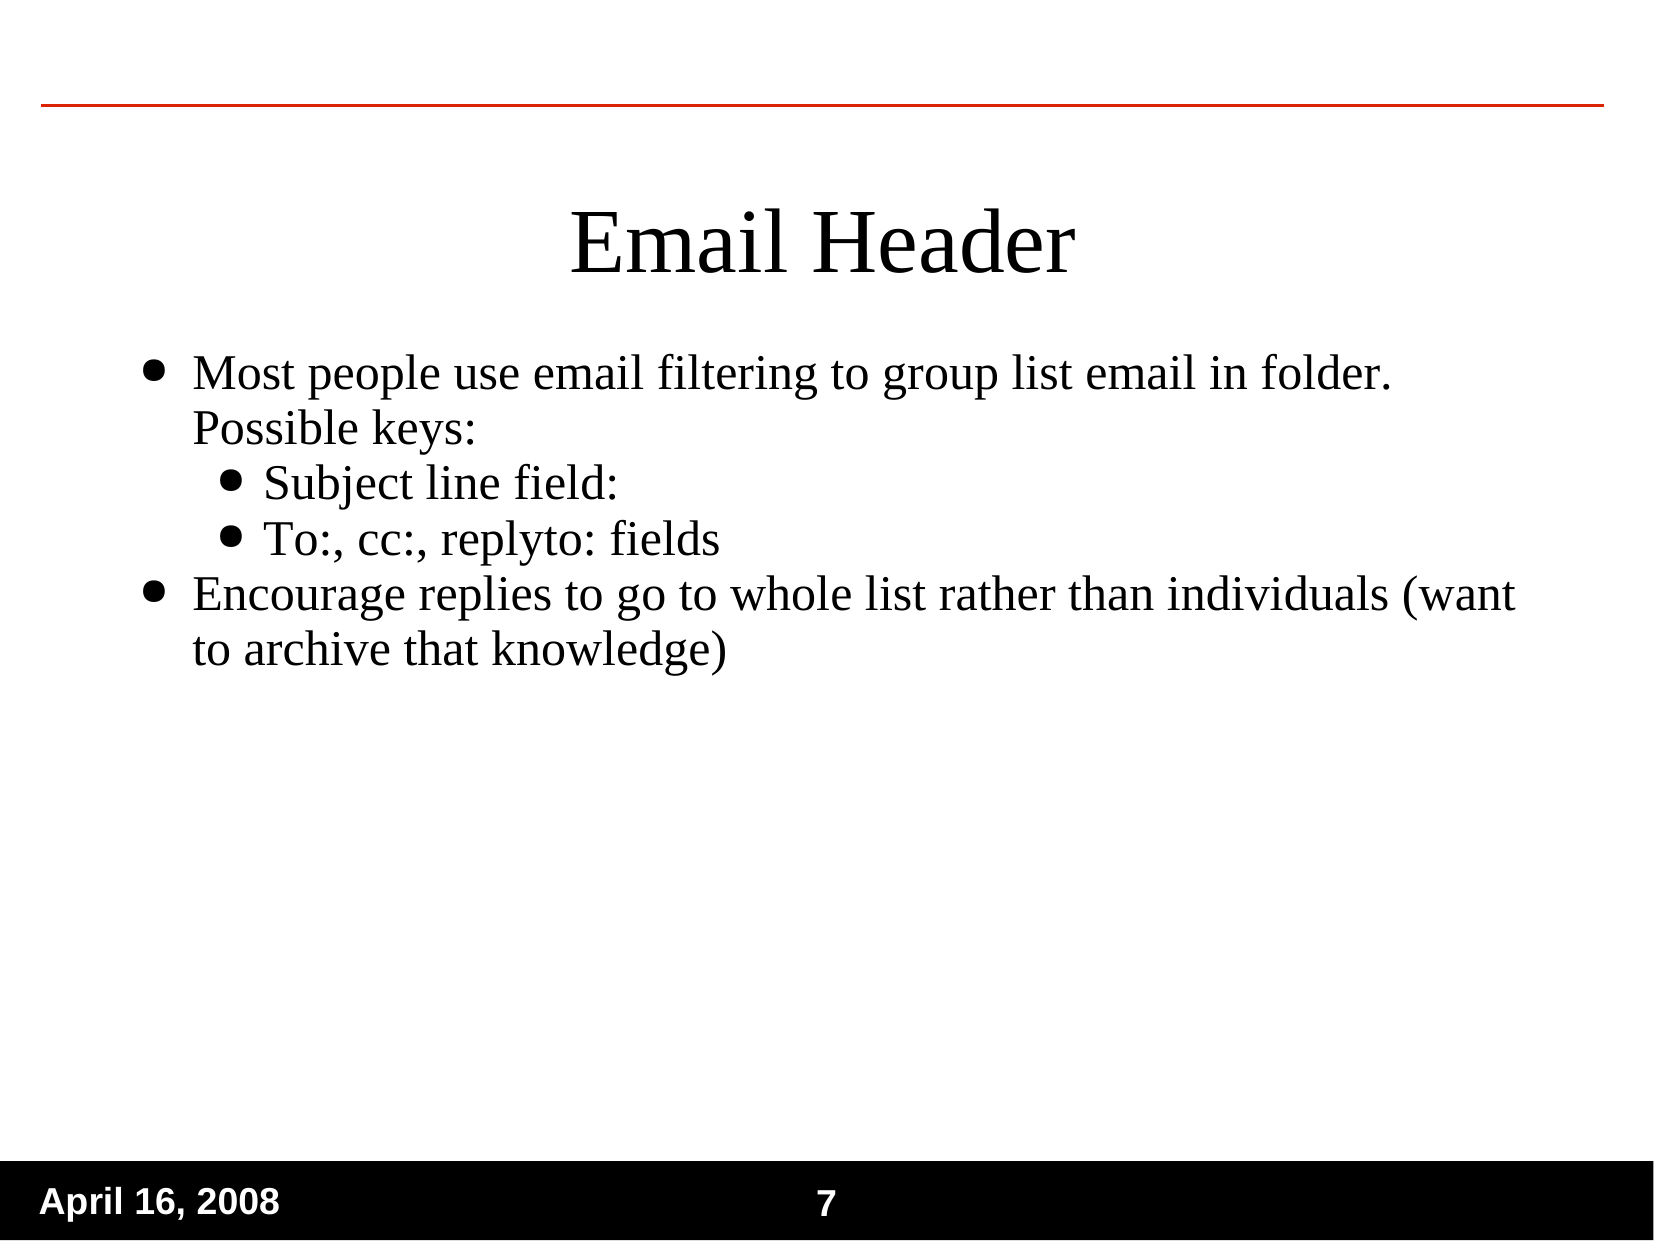

# Email Header
Most people use email filtering to group list email in folder. Possible keys:
Subject line field:
To:, cc:, replyto: fields
Encourage replies to go to whole list rather than individuals (want to archive that knowledge)